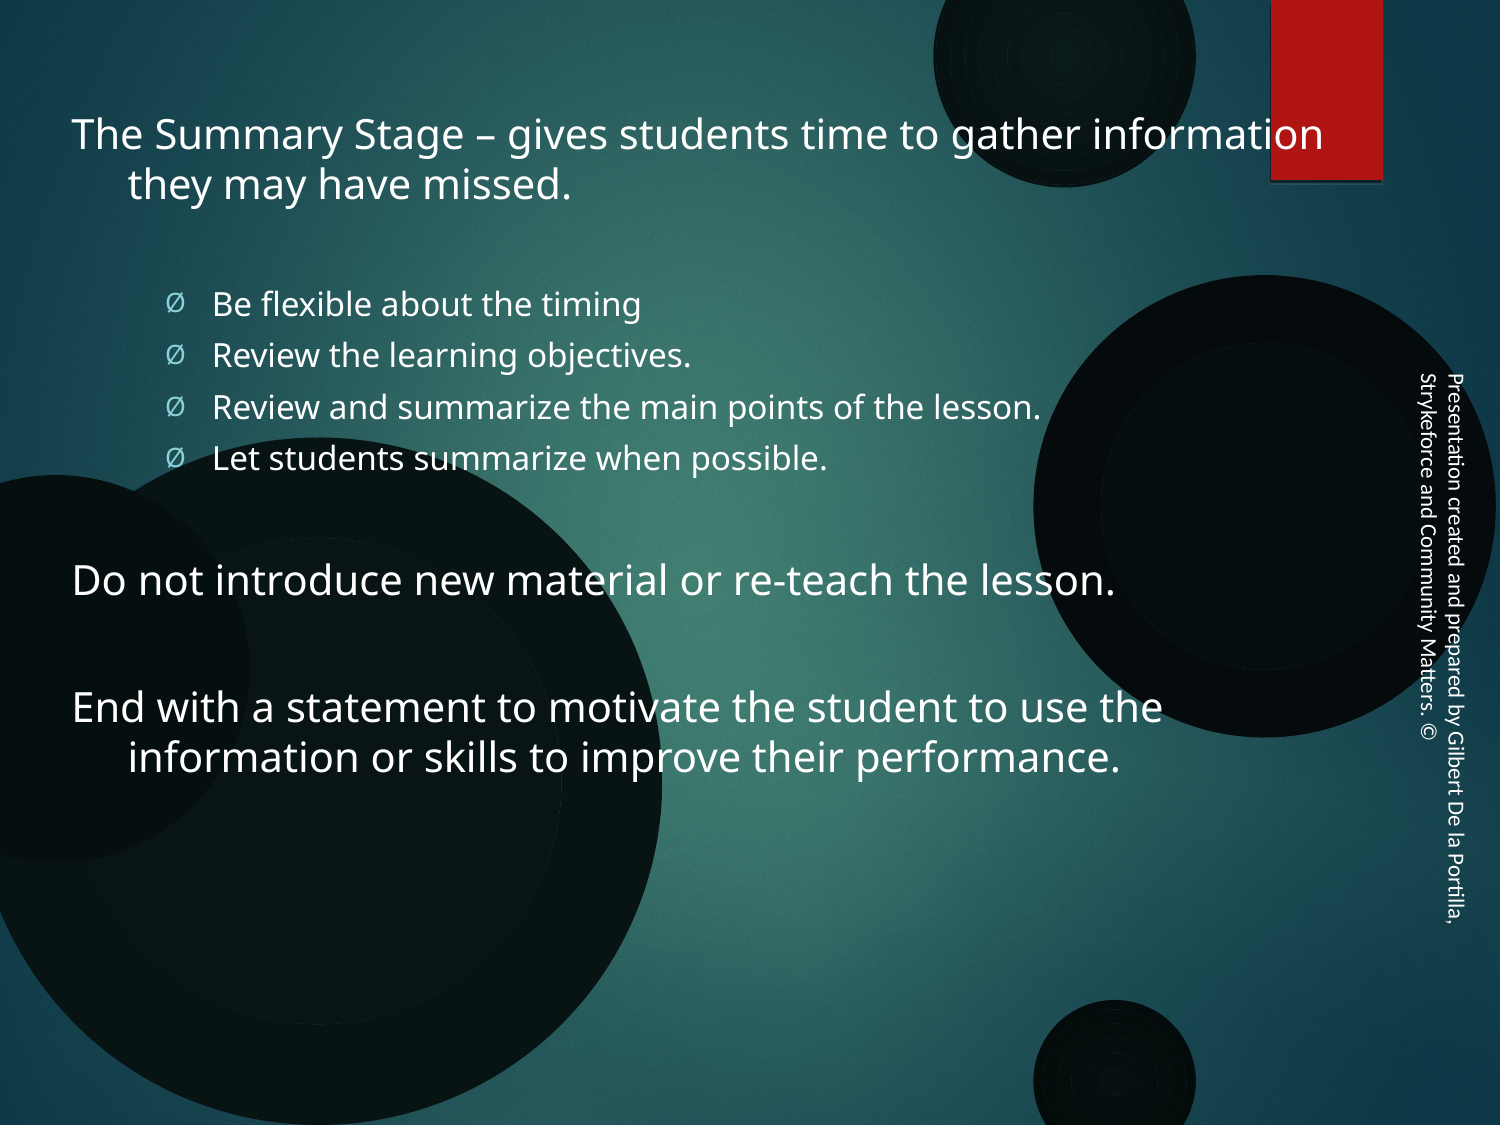

# The Summary Stage – gives students time to gather information they may have missed.
Be flexible about the timing
Review the learning objectives.
Review and summarize the main points of the lesson.
Let students summarize when possible.
Do not introduce new material or re-teach the lesson.
End with a statement to motivate the student to use the information or skills to improve their performance.
Presentation created and prepared by Gilbert De la Portilla, Strykeforce and Community Matters. ©